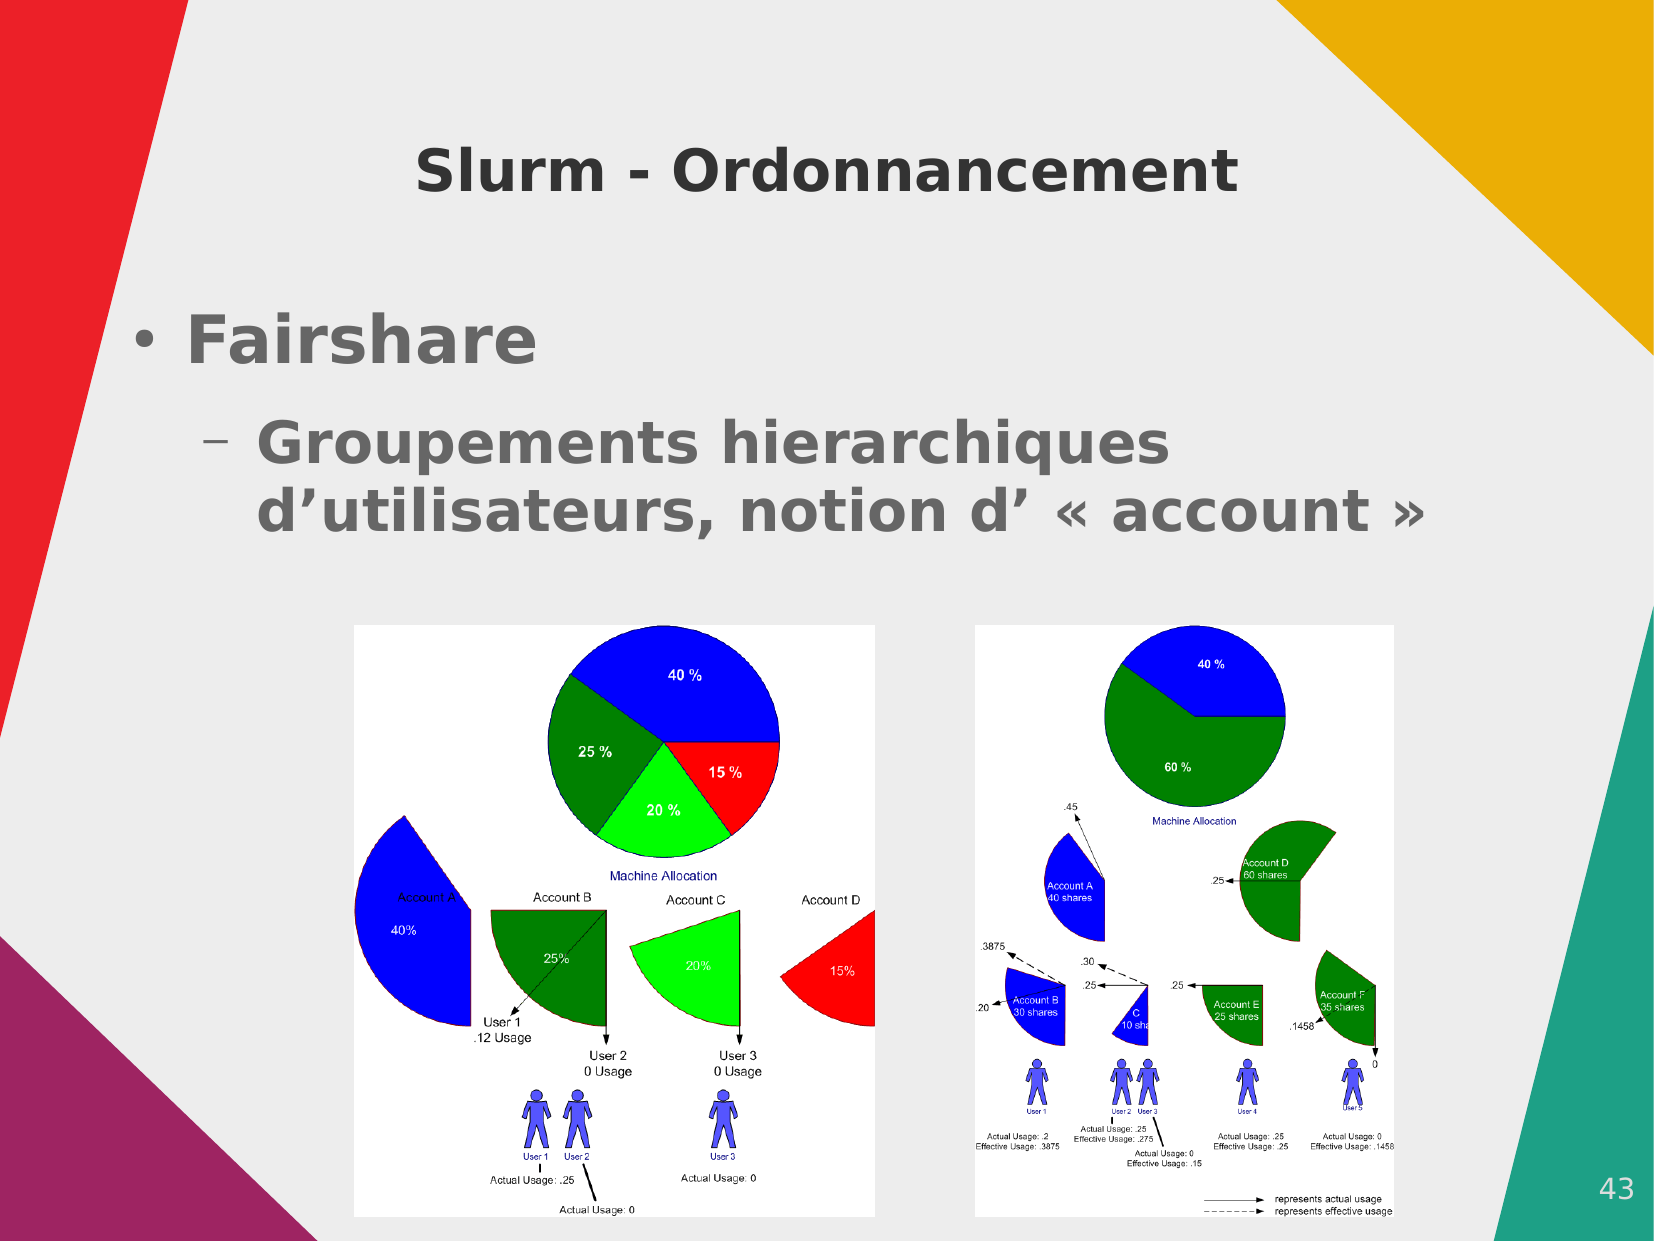

# Slurm - Ordonnancement
Fairshare
Groupements hierarchiques d’utilisateurs, notion d’ « account »
43